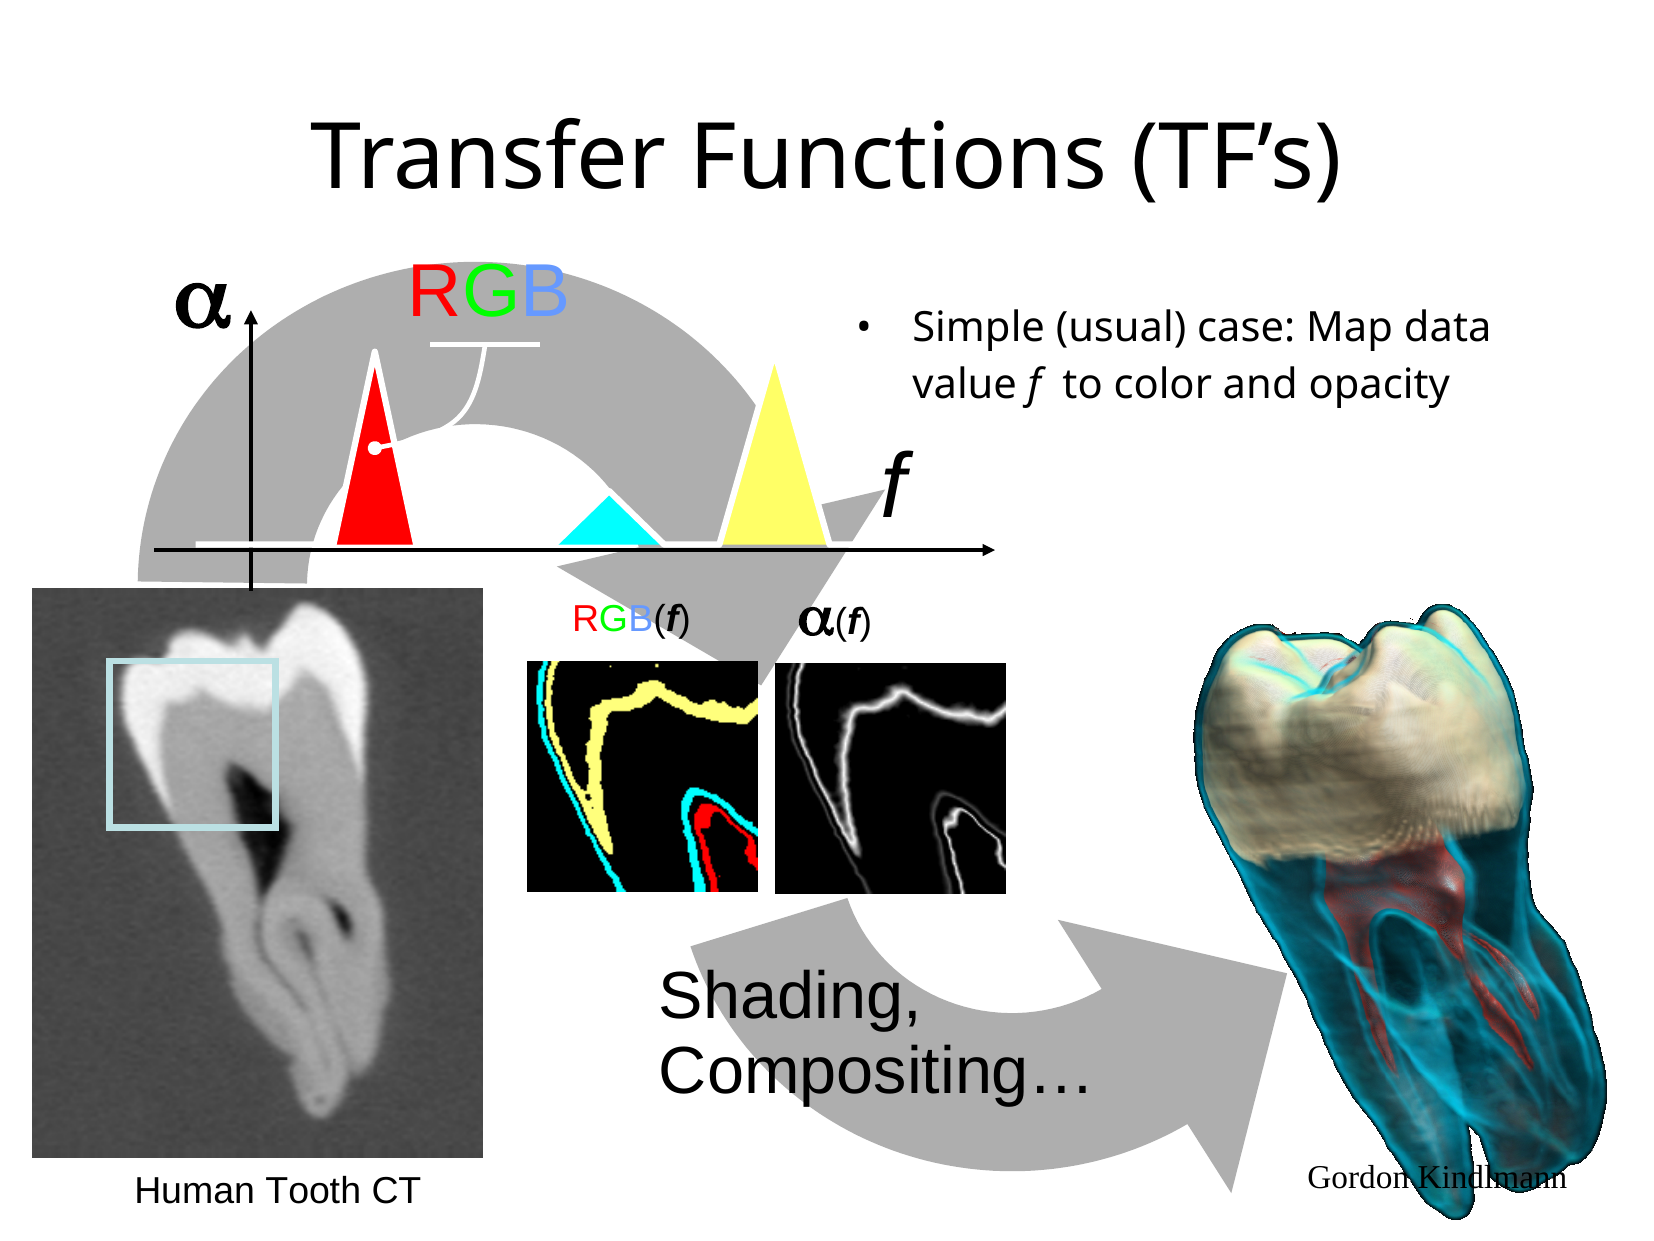

# Transfer Functions (TF’s)
RGB
(f)
RGB(f)

Simple (usual) case: Map data value f to color and opacity
f
Shading,
Compositing…
Human Tooth CT
Gordon Kindlmann